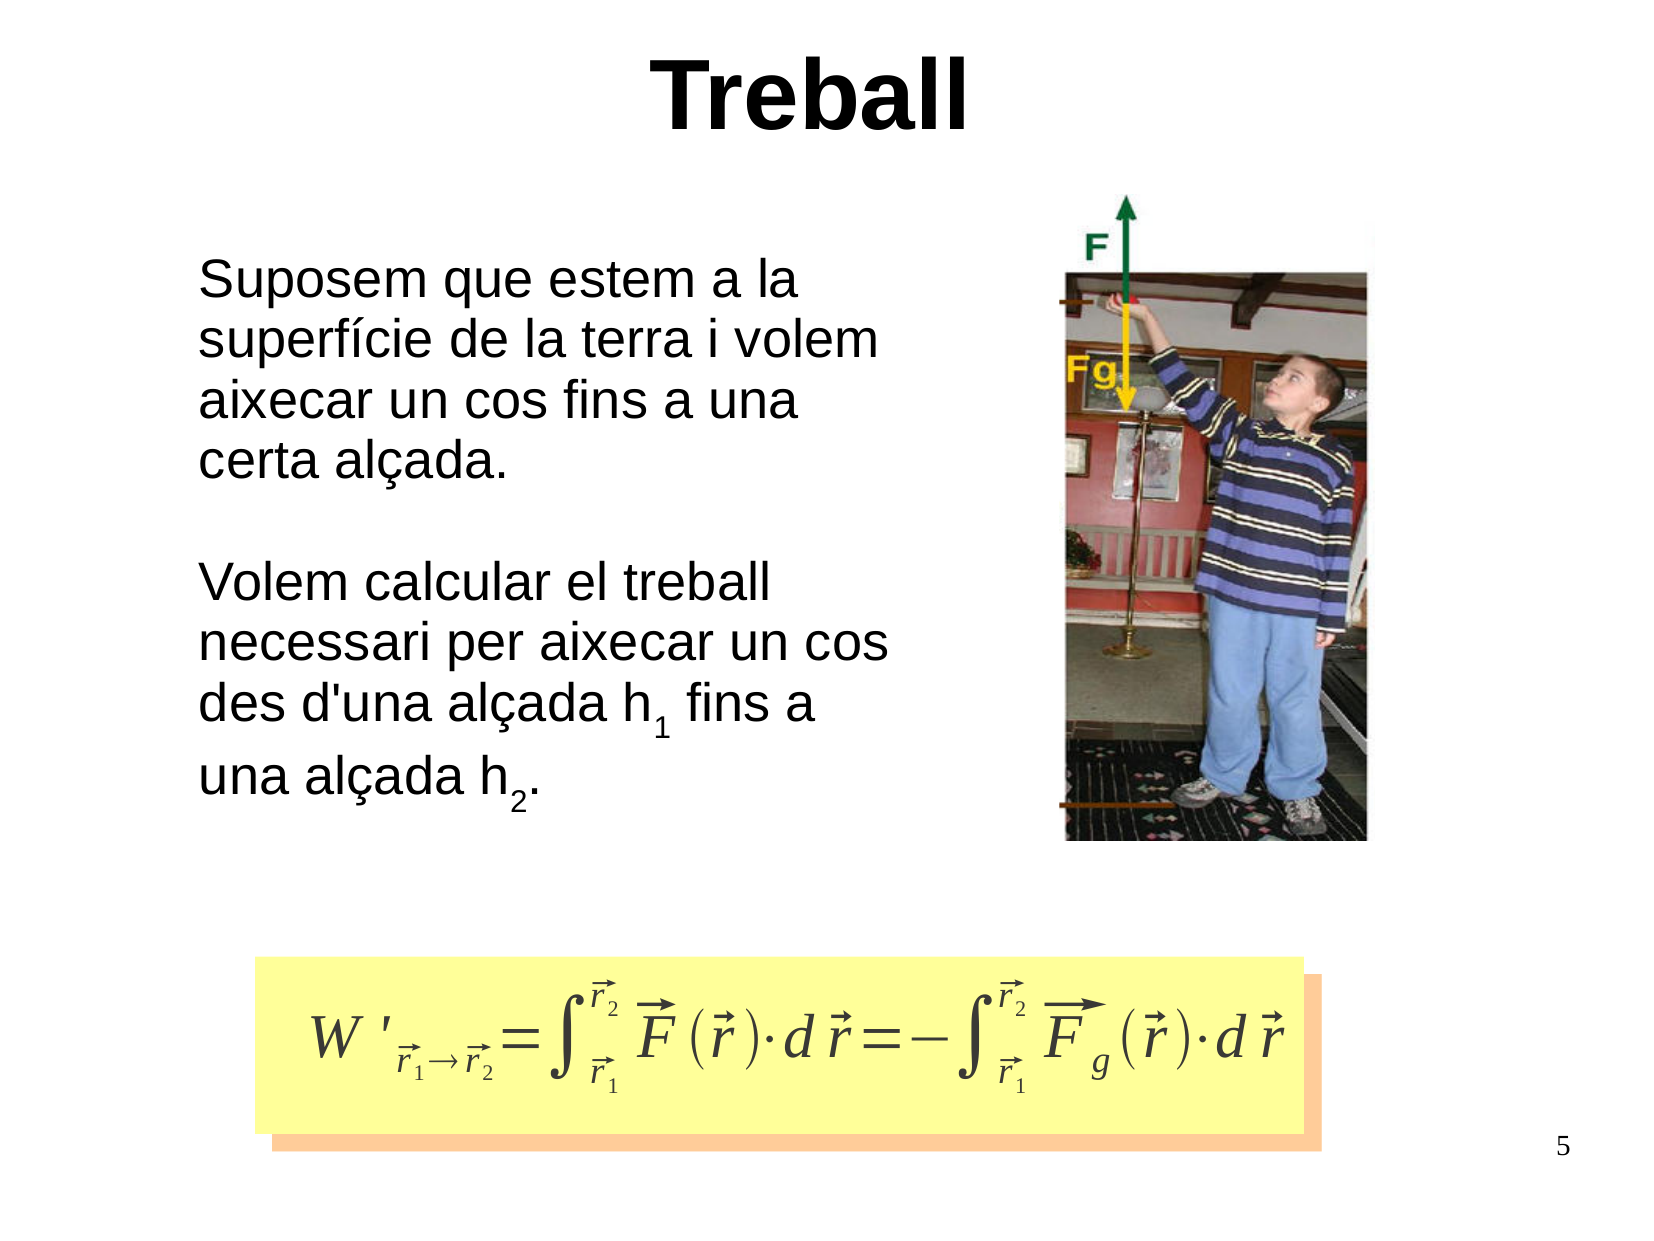

Treball
Suposem que estem a la superfície de la terra i volem aixecar un cos fins a una certa alçada.
Volem calcular el treball necessari per aixecar un cos des d'una alçada h1 fins a una alçada h2.
5